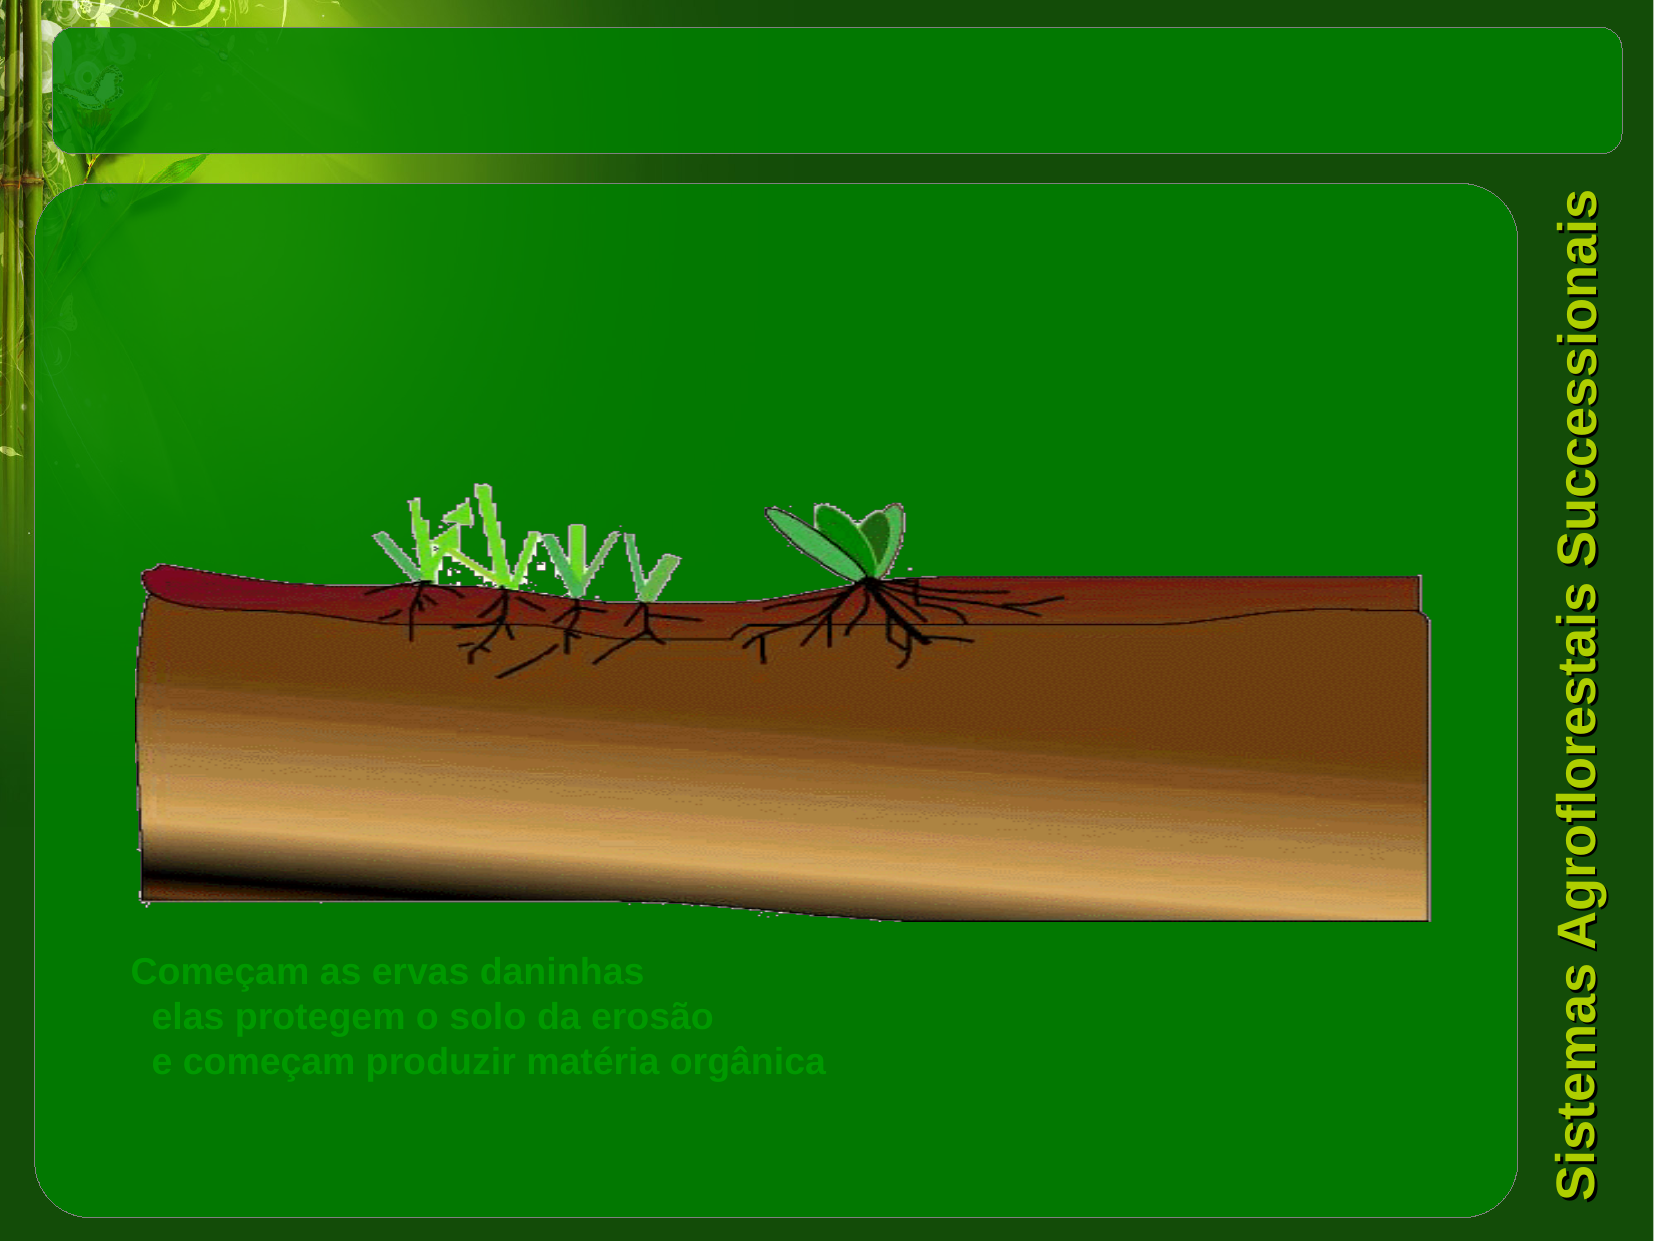

#
Começam as ervas daninhas
 elas protegem o solo da erosão
 e começam produzir matéria orgânica